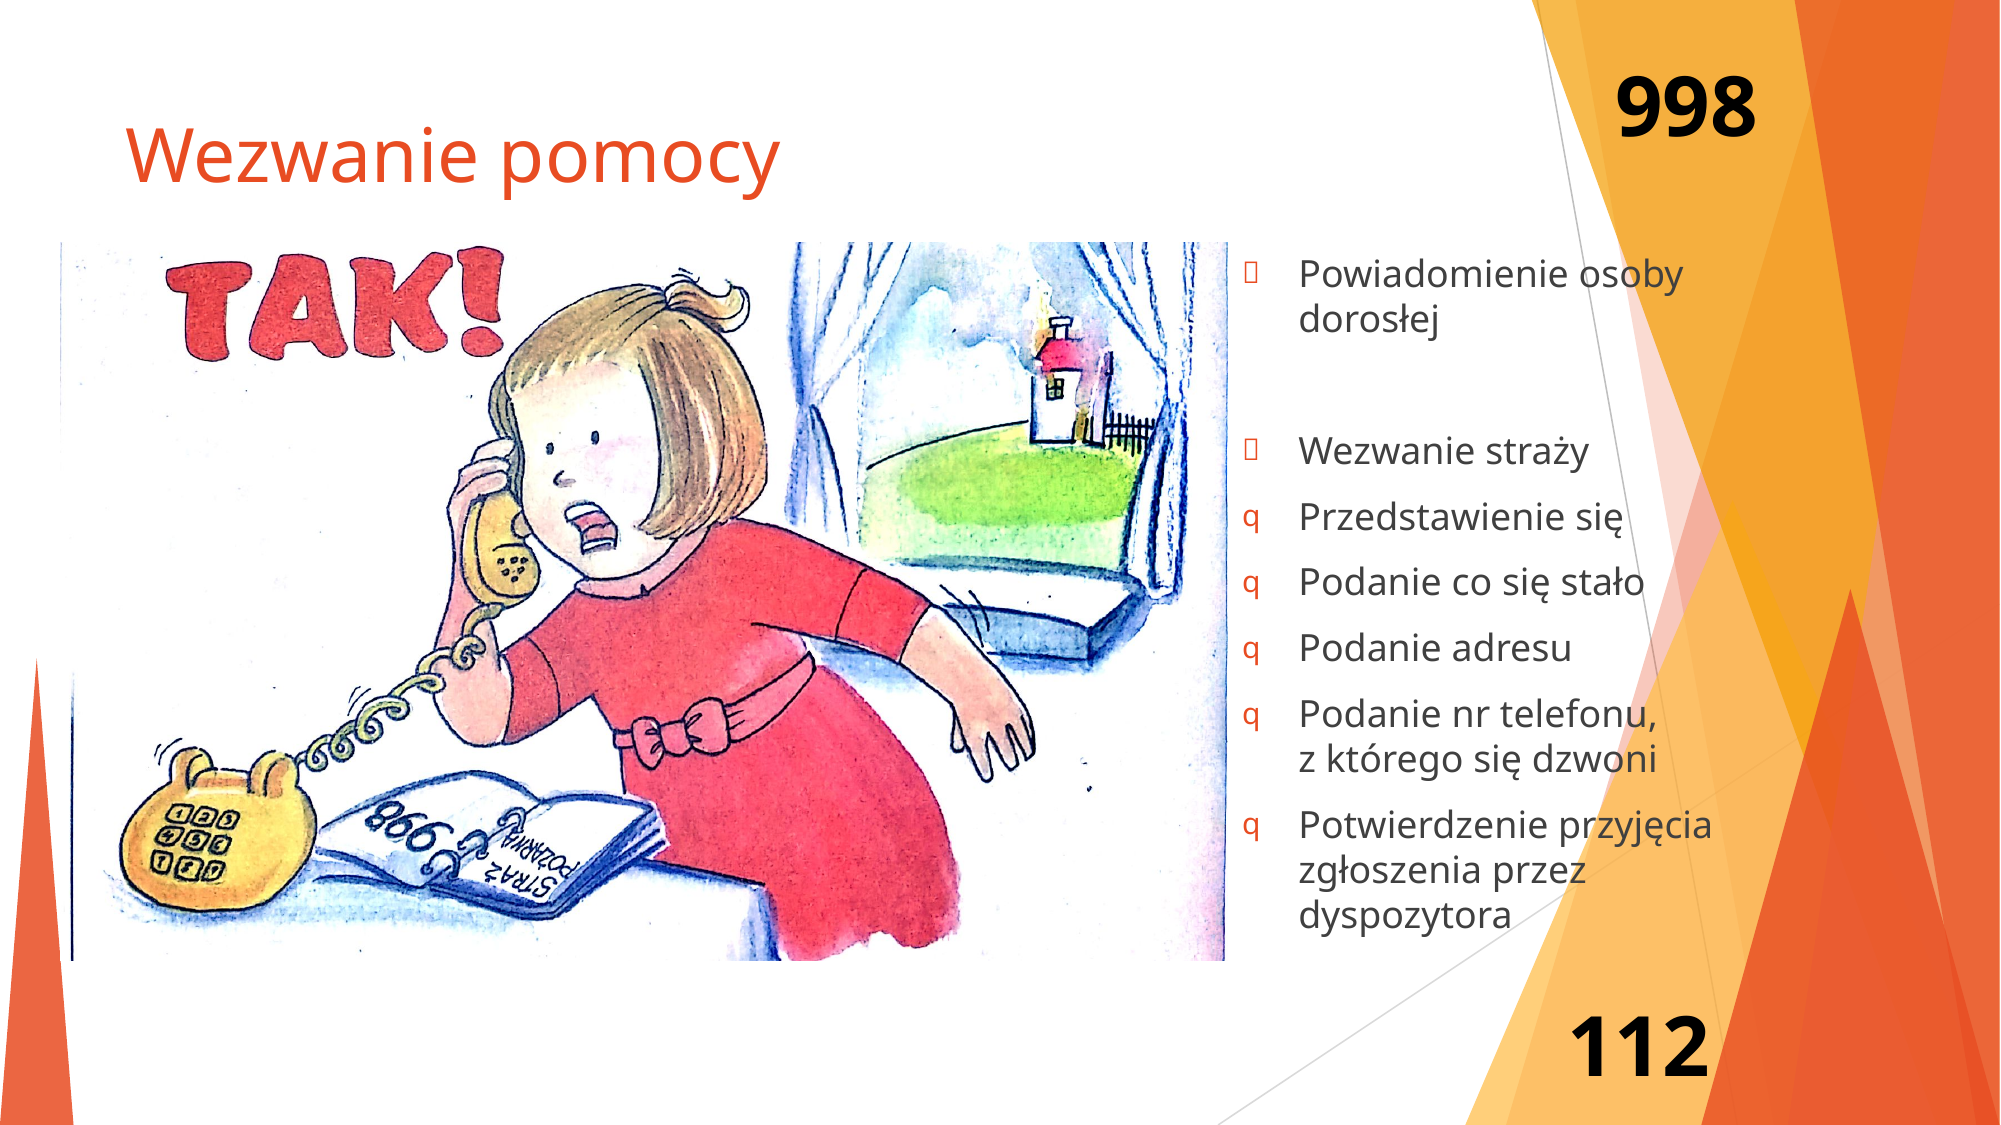

998
# Wezwanie pomocy
Powiadomienie osoby dorosłej
Wezwanie straży
Przedstawienie się
Podanie co się stało
Podanie adresu
Podanie nr telefonu,
z którego się dzwoni
Potwierdzenie przyjęcia zgłoszenia przez dyspozytora
112